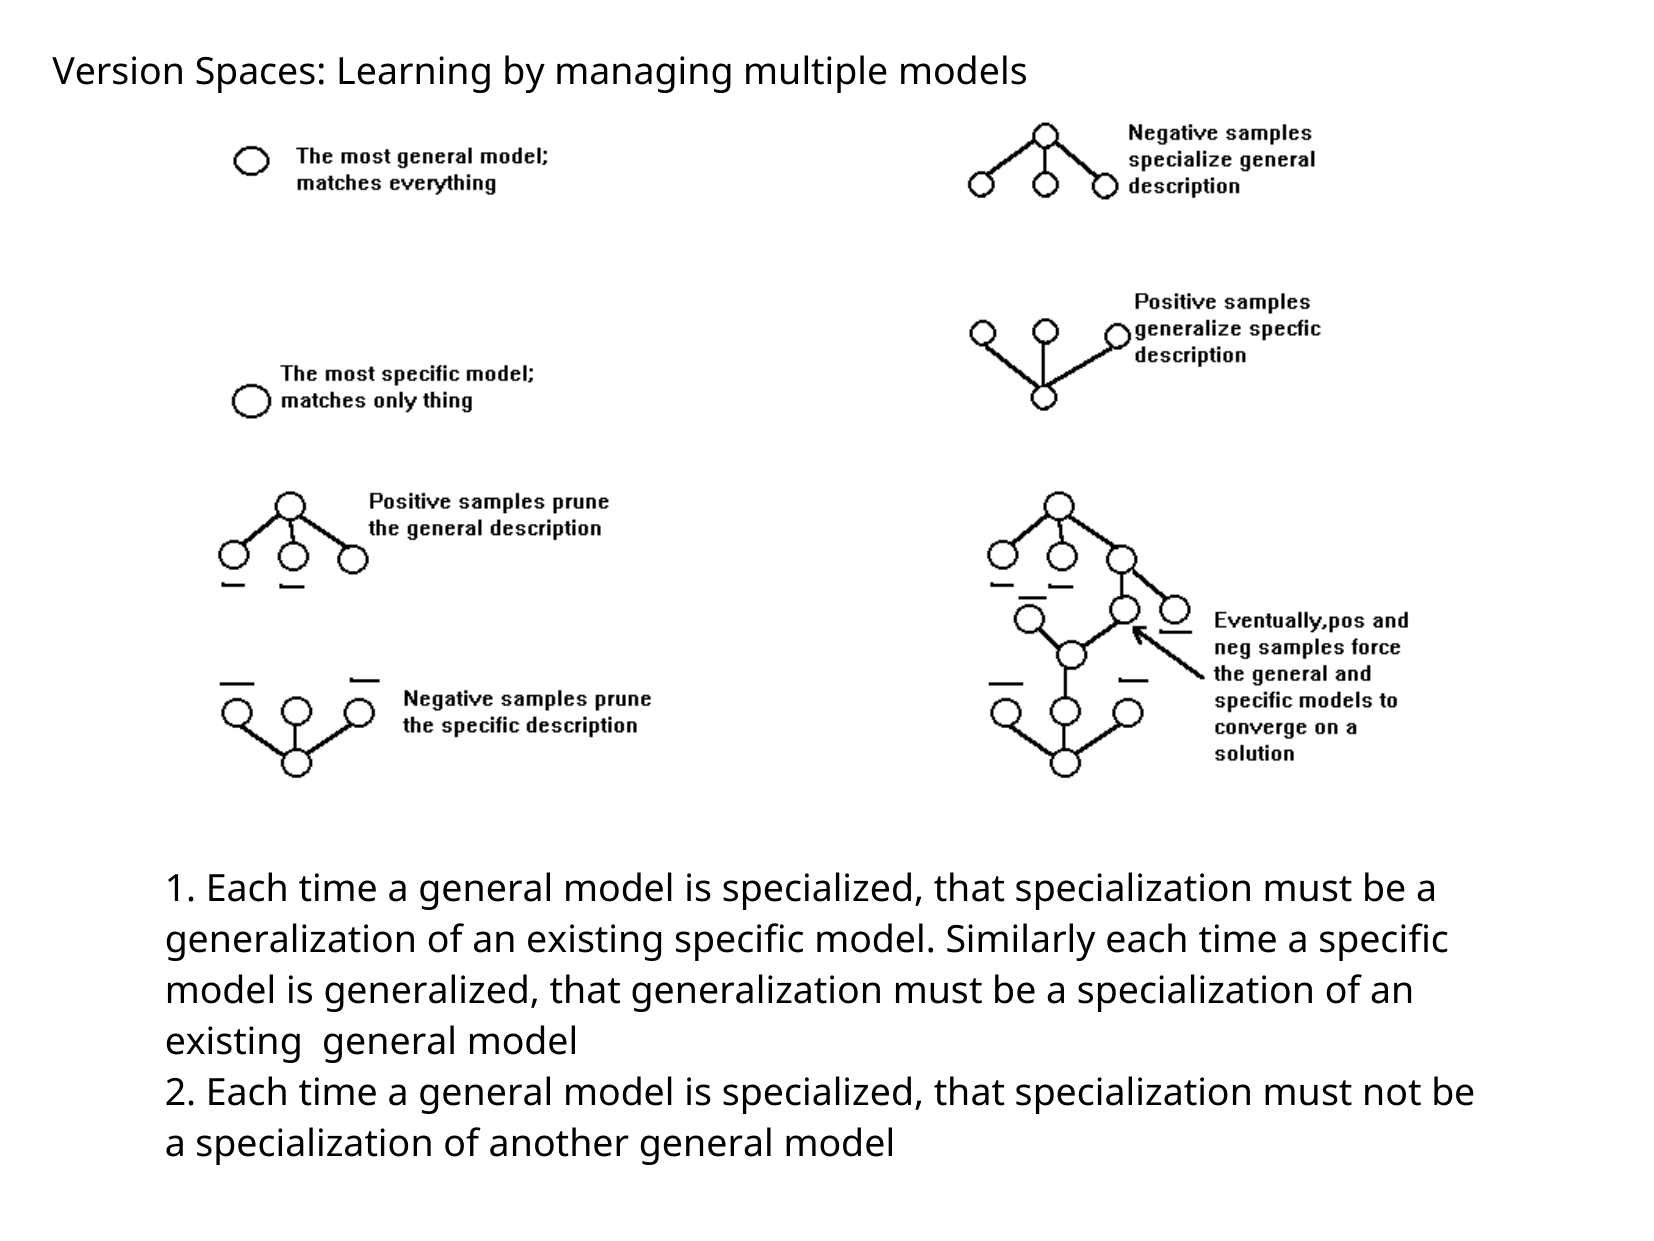

Version Spaces: Learning by managing multiple models
1. Each time a general model is specialized, that specialization must be a generalization of an existing specific model. Similarly each time a specific model is generalized, that generalization must be a specialization of an existing general model
2. Each time a general model is specialized, that specialization must not be a specialization of another general model